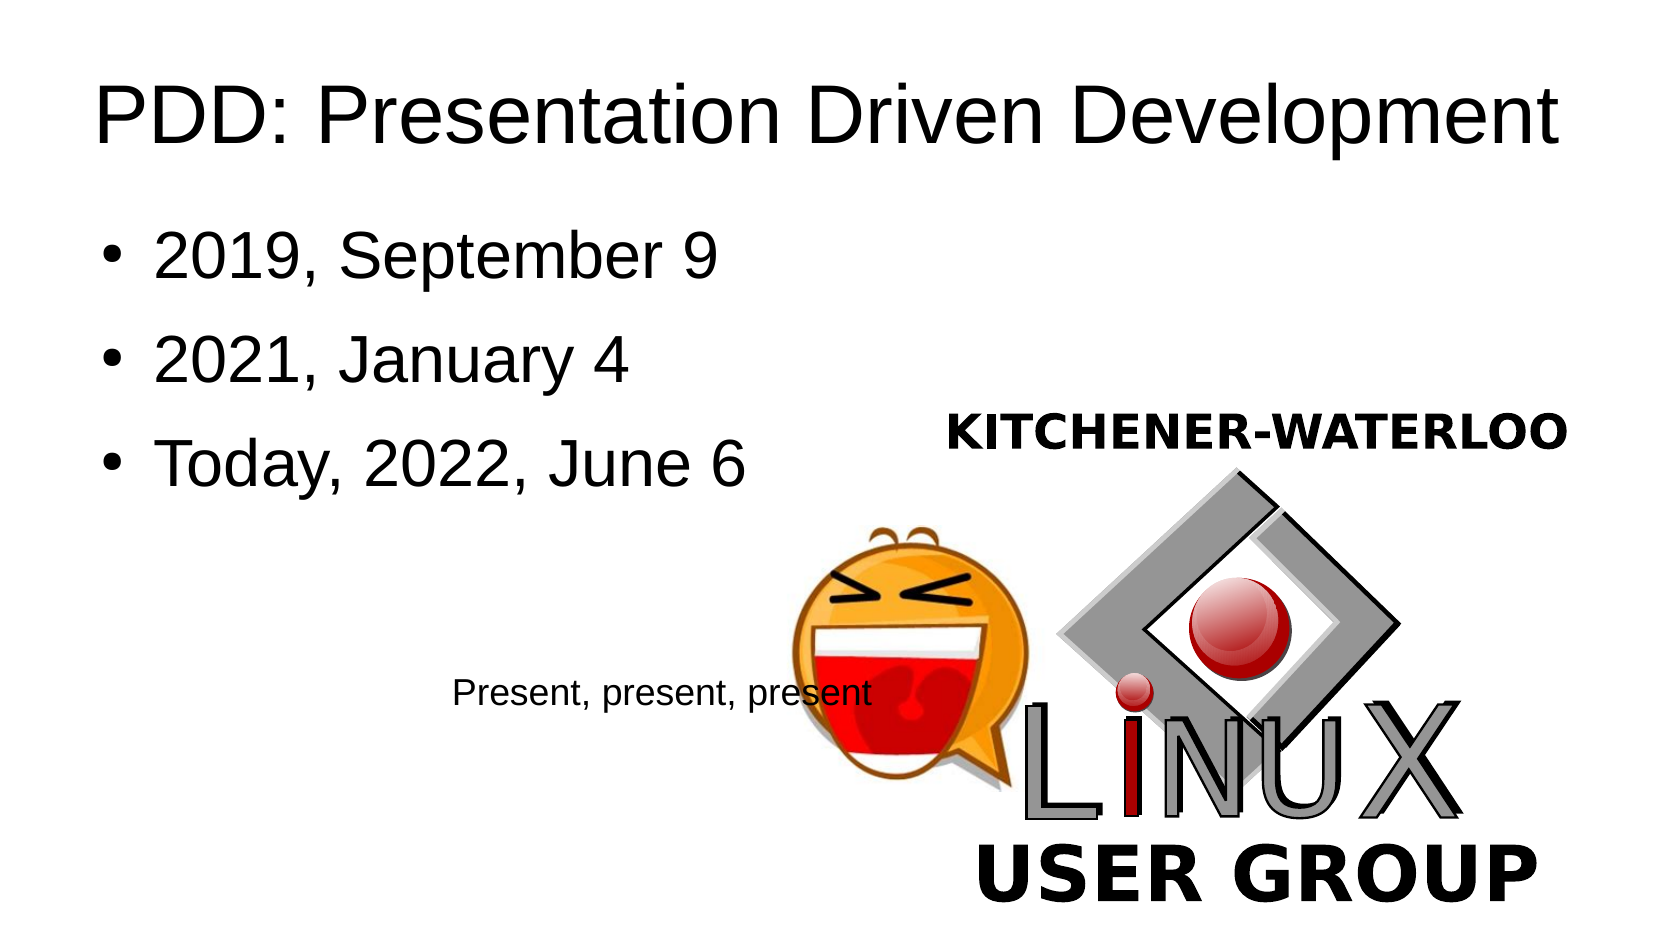

# PDD: Presentation Driven Development
2019, September 9
2021, January 4
Today, 2022, June 6
Present, present, present